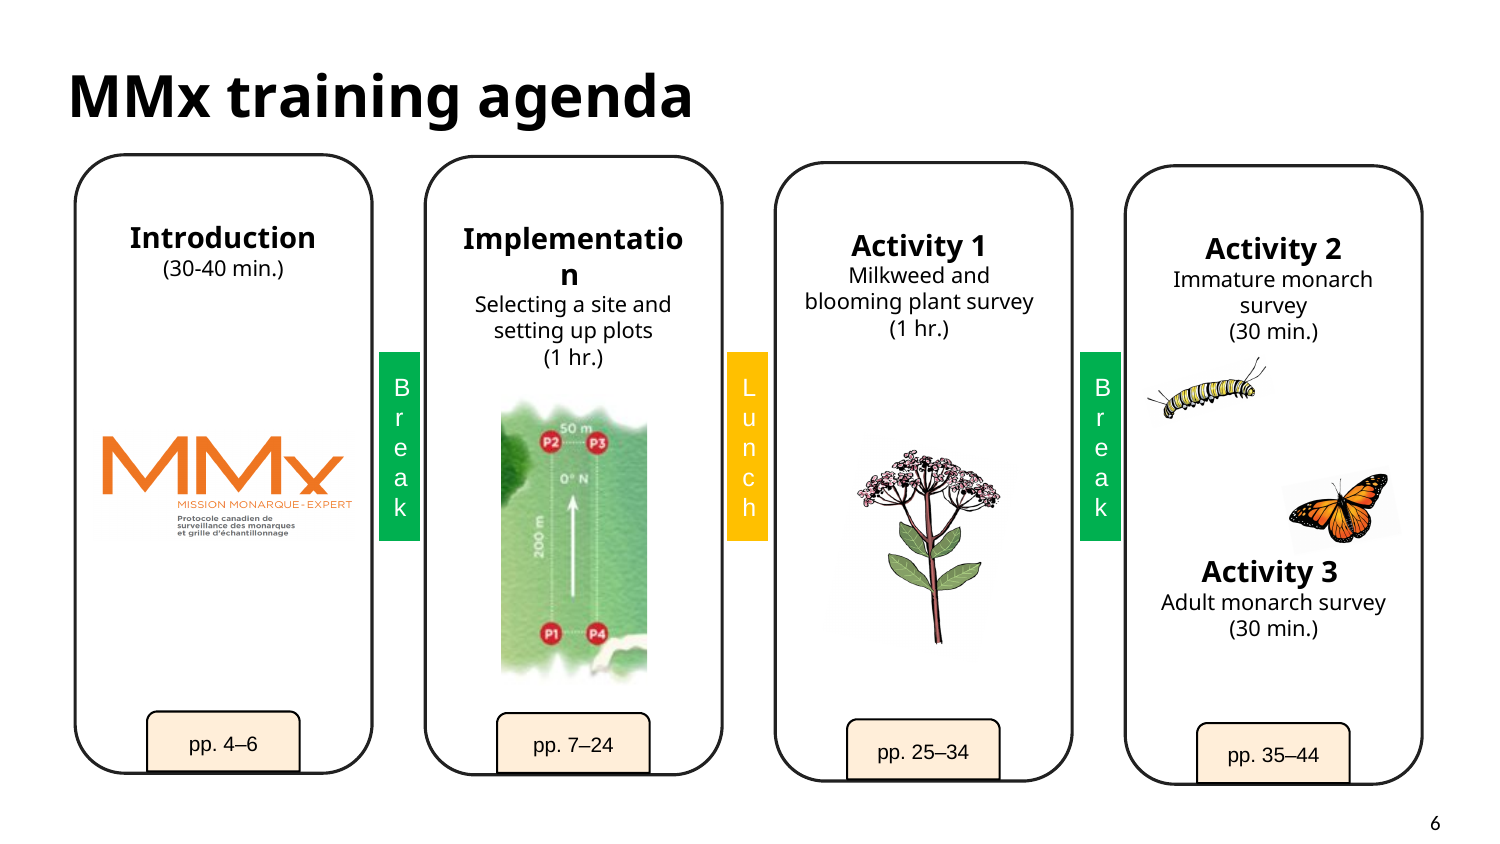

MMx training agenda
Introduction
(30-40 min.)
pp. 4–6
Implementation
Selecting a site and setting up plots
(1 hr.)
pp. 7–24
Activity 1
Milkweed and blooming plant survey
(1 hr.)
pp. 25–34
Activity 2
Immature monarch survey
(30 min.)
Activity 3
Adult monarch survey
(30 min.)
pp. 35–44
Break
Lunch
Break